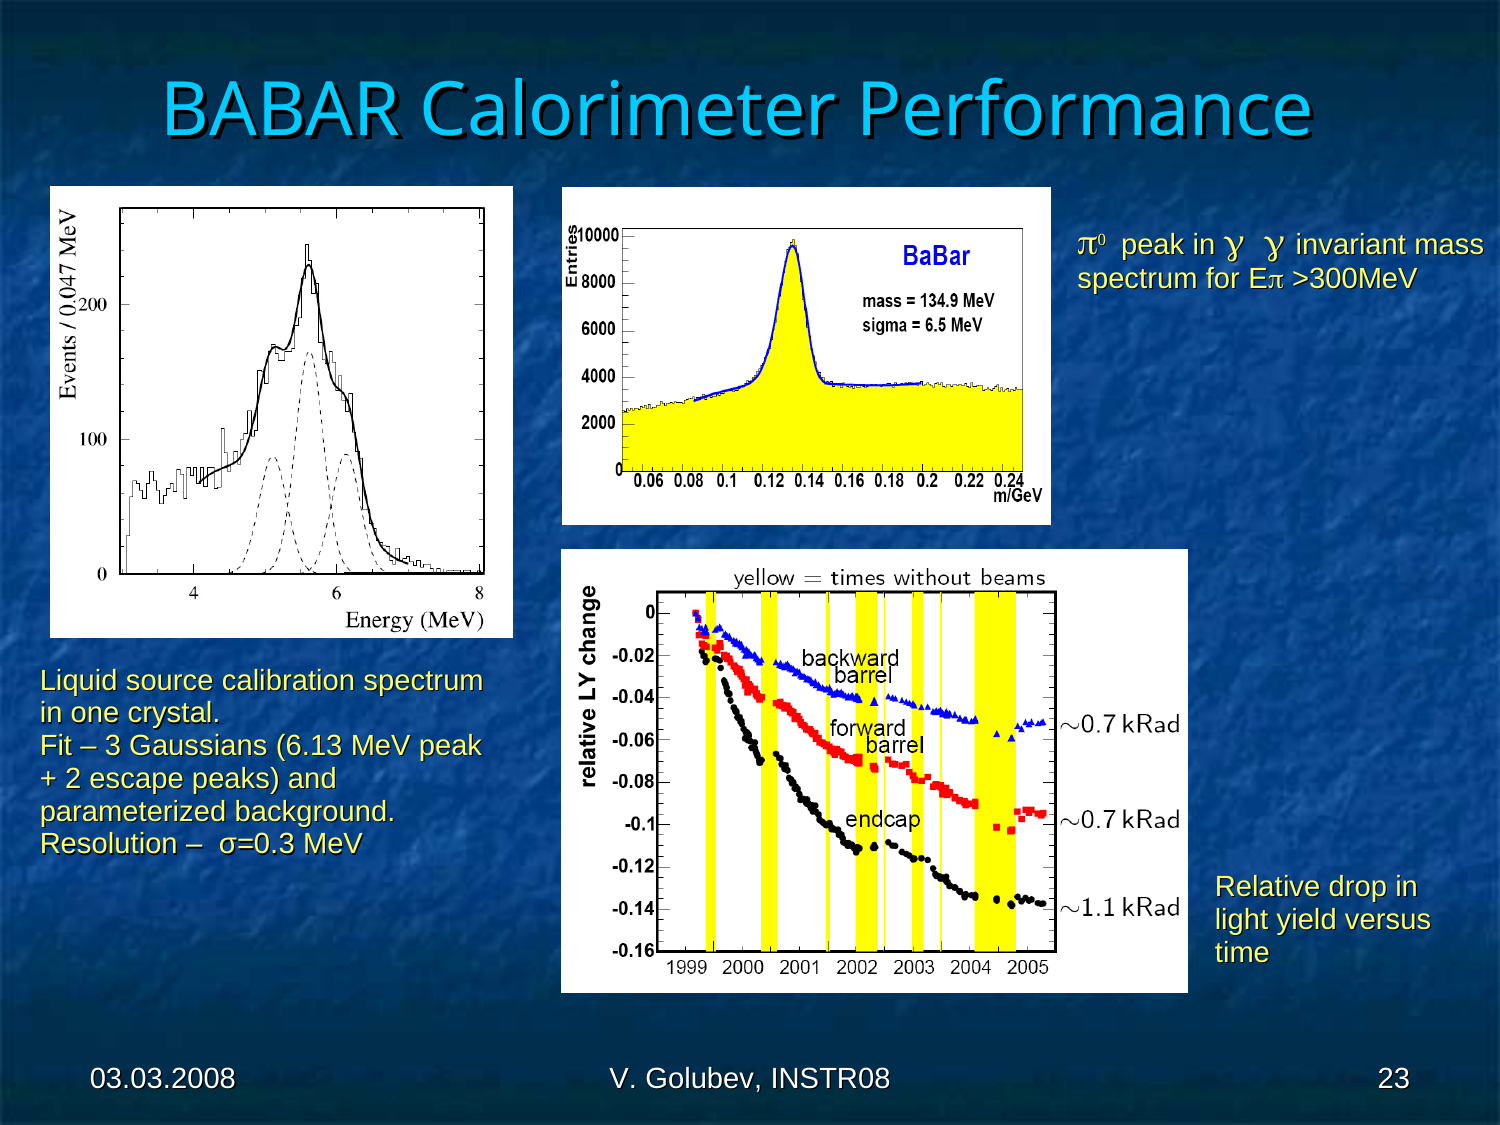

# BABAR Calorimeter Performance
peak in γγ invariant mass spectrum for E >300MeV
Liquid source calibration spectrum in one crystal.
Fit – 3 Gaussians (6.13 MeV peak + 2 escape peaks) and parameterized background.
Resolution – σ=0.3 MeV
Relative drop in light yield versus time
03.03.2008
V. Golubev, INSTR08
23